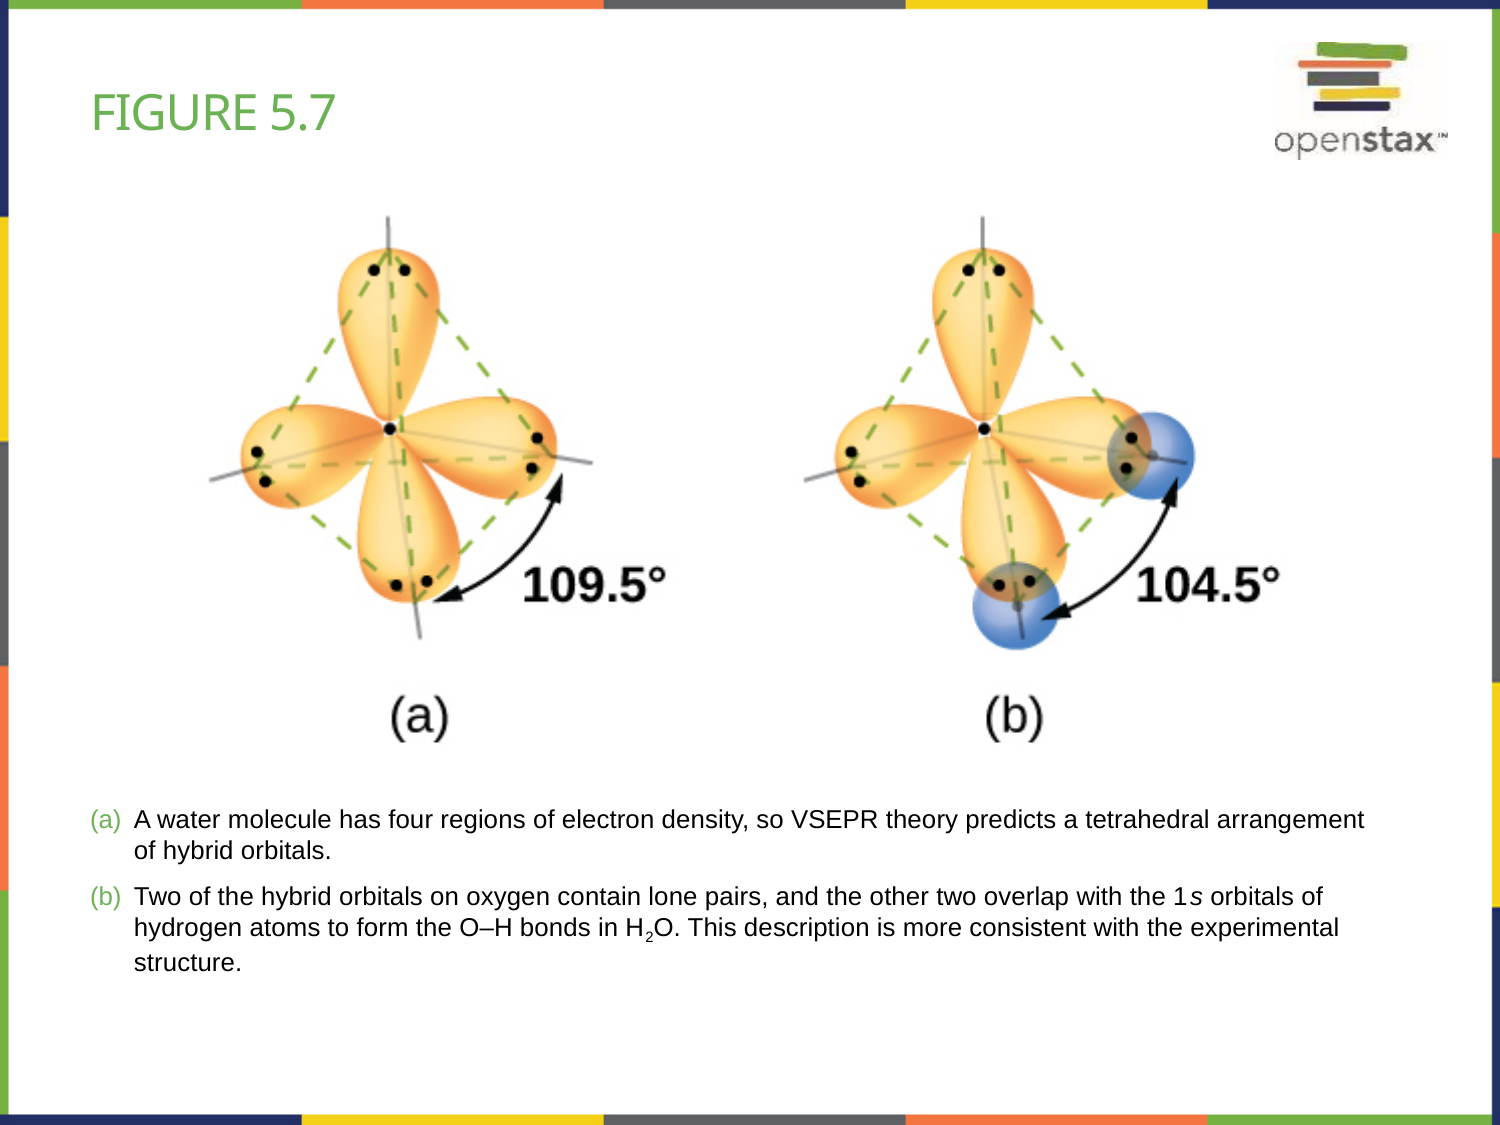

# Figure 5.7
A water molecule has four regions of electron density, so VSEPR theory predicts a tetrahedral arrangement of hybrid orbitals.
Two of the hybrid orbitals on oxygen contain lone pairs, and the other two overlap with the 1s orbitals of hydrogen atoms to form the O–H bonds in H2O. This description is more consistent with the experimental structure.